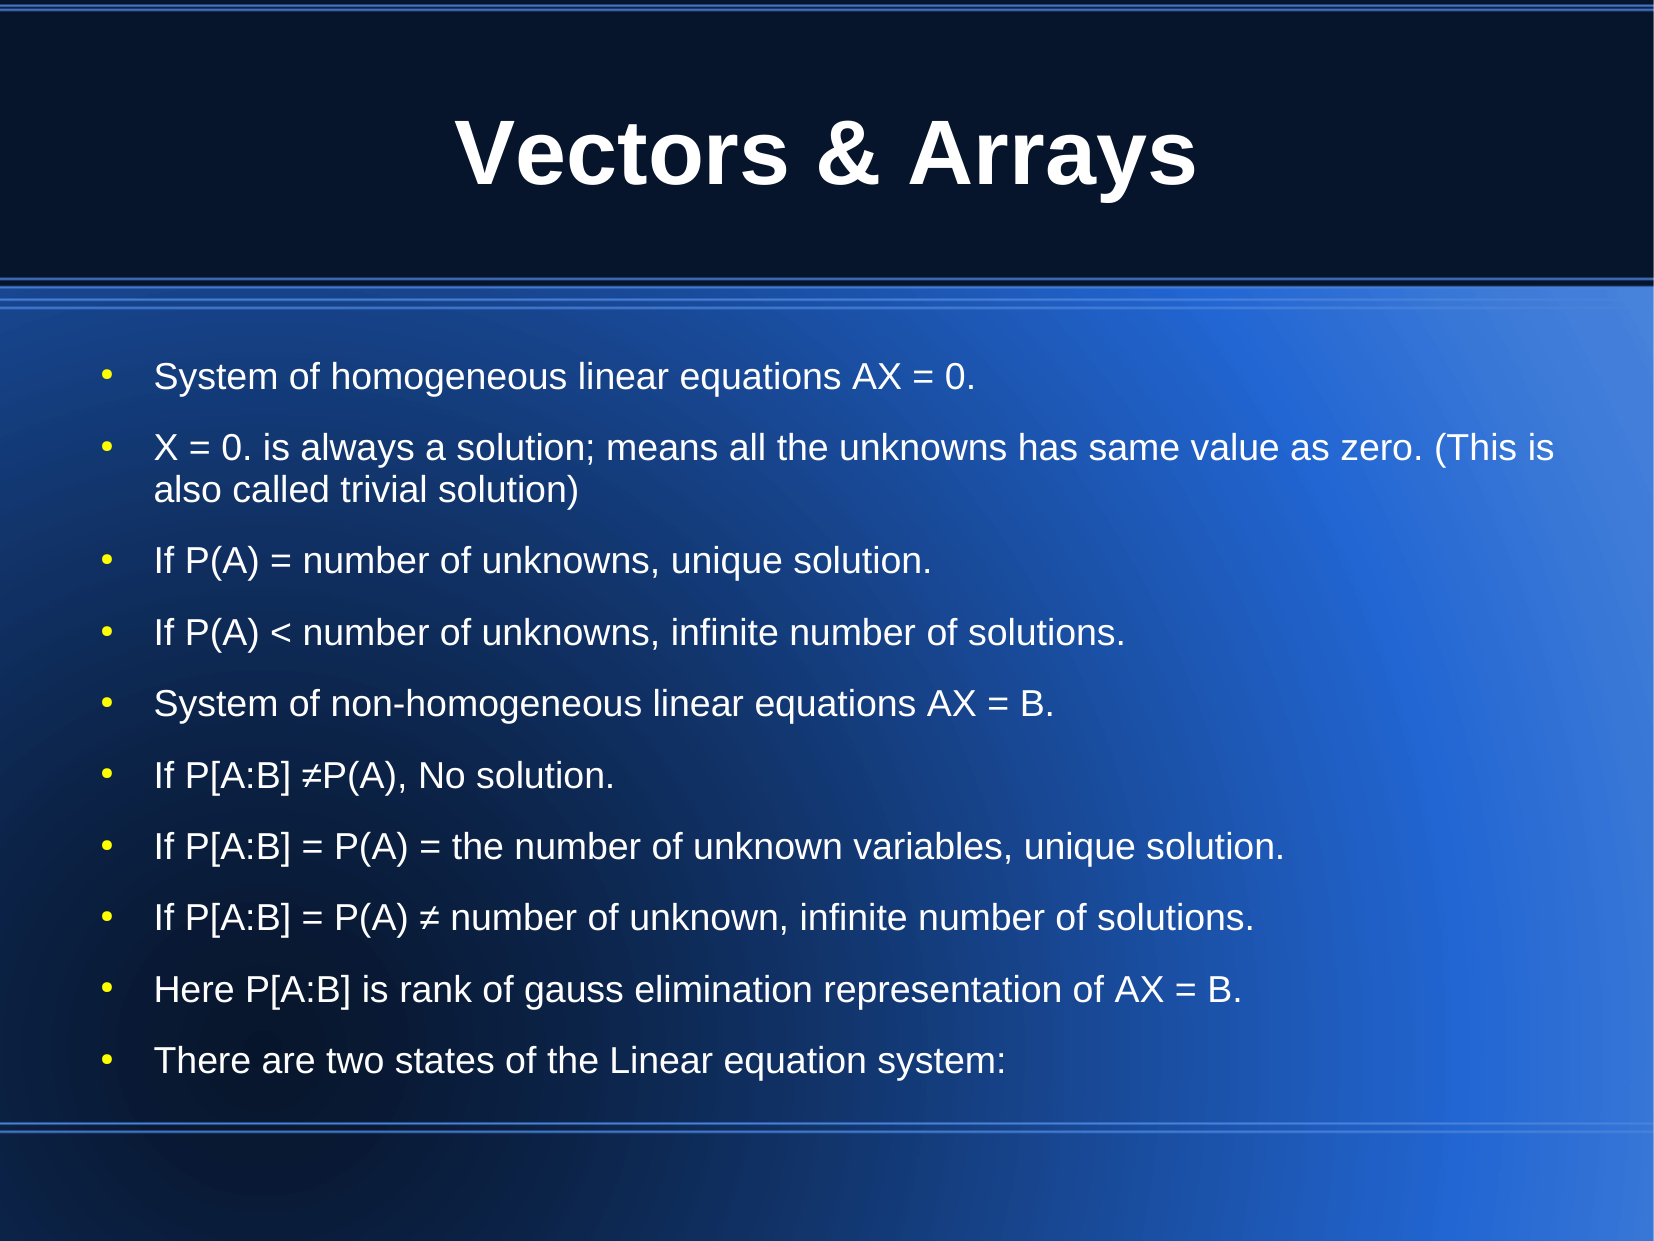

# Vectors & Arrays
System of homogeneous linear equations AX = 0.
X = 0. is always a solution; means all the unknowns has same value as zero. (This is also called trivial solution)
If P(A) = number of unknowns, unique solution.
If P(A) < number of unknowns, infinite number of solutions.
System of non-homogeneous linear equations AX = B.
If P[A:B] ≠P(A), No solution.
If P[A:B] = P(A) = the number of unknown variables, unique solution.
If P[A:B] = P(A) ≠ number of unknown, infinite number of solutions.
Here P[A:B] is rank of gauss elimination representation of AX = B.
There are two states of the Linear equation system: